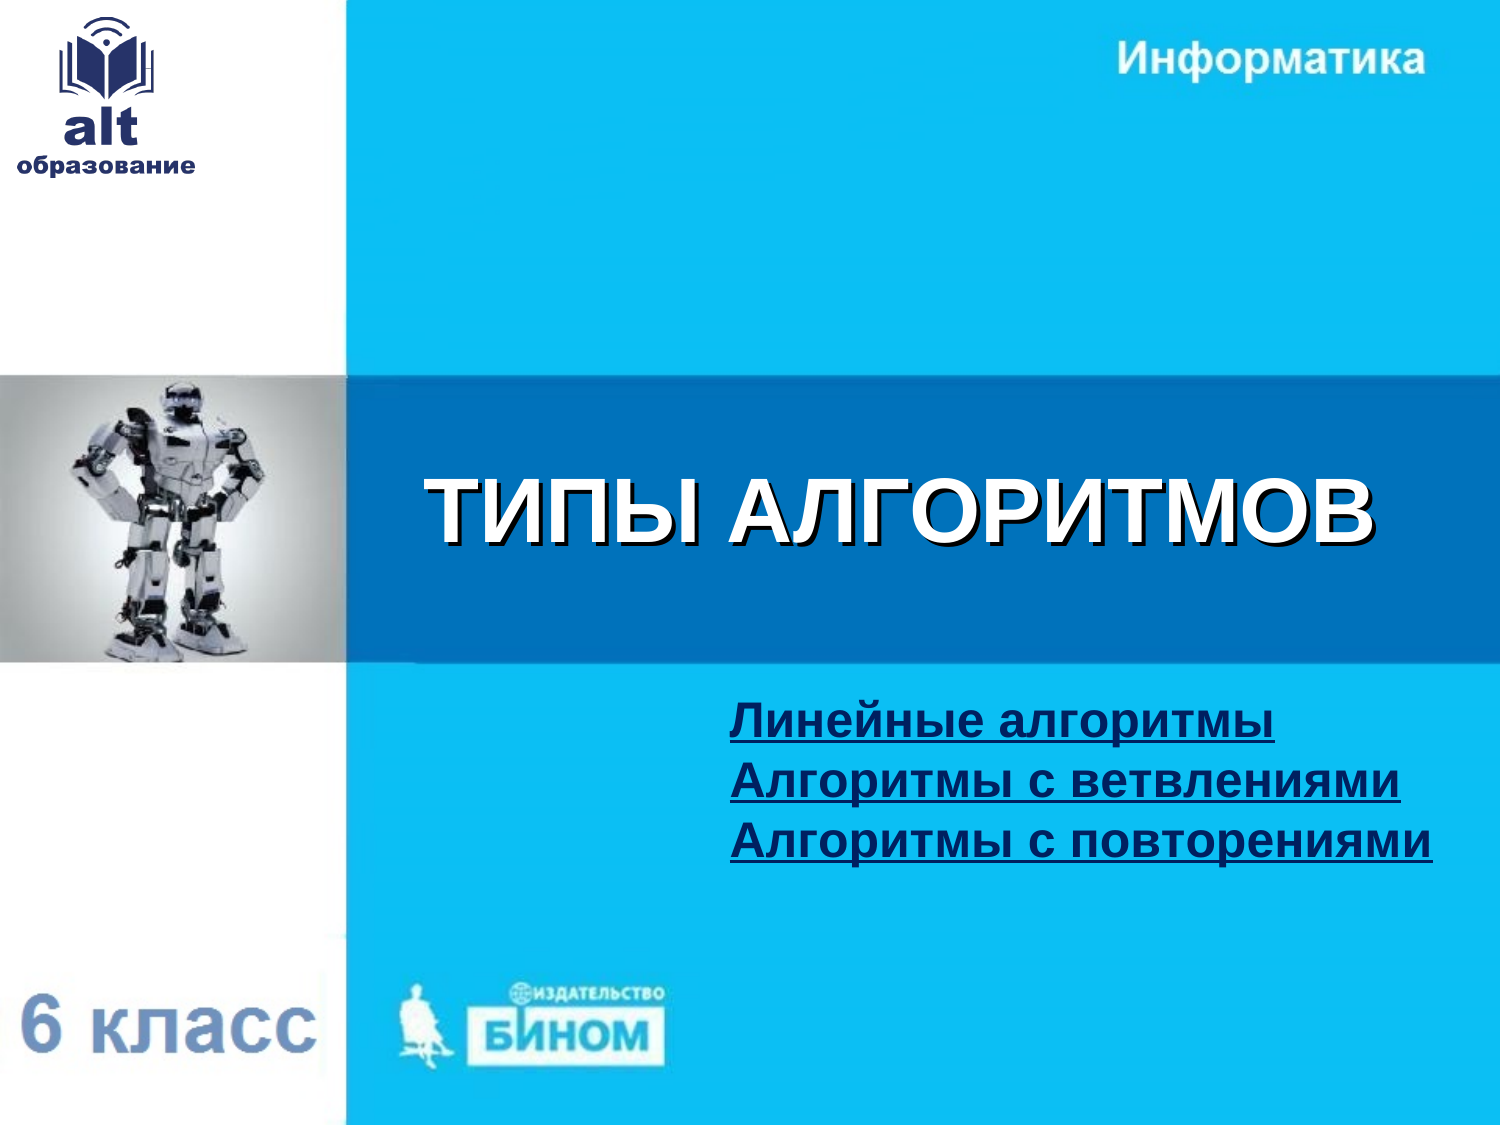

# ТИПЫ АЛГОРИТМОВ
Линейные алгоритмы
Алгоритмы с ветвлениями
Алгоритмы с повторениями